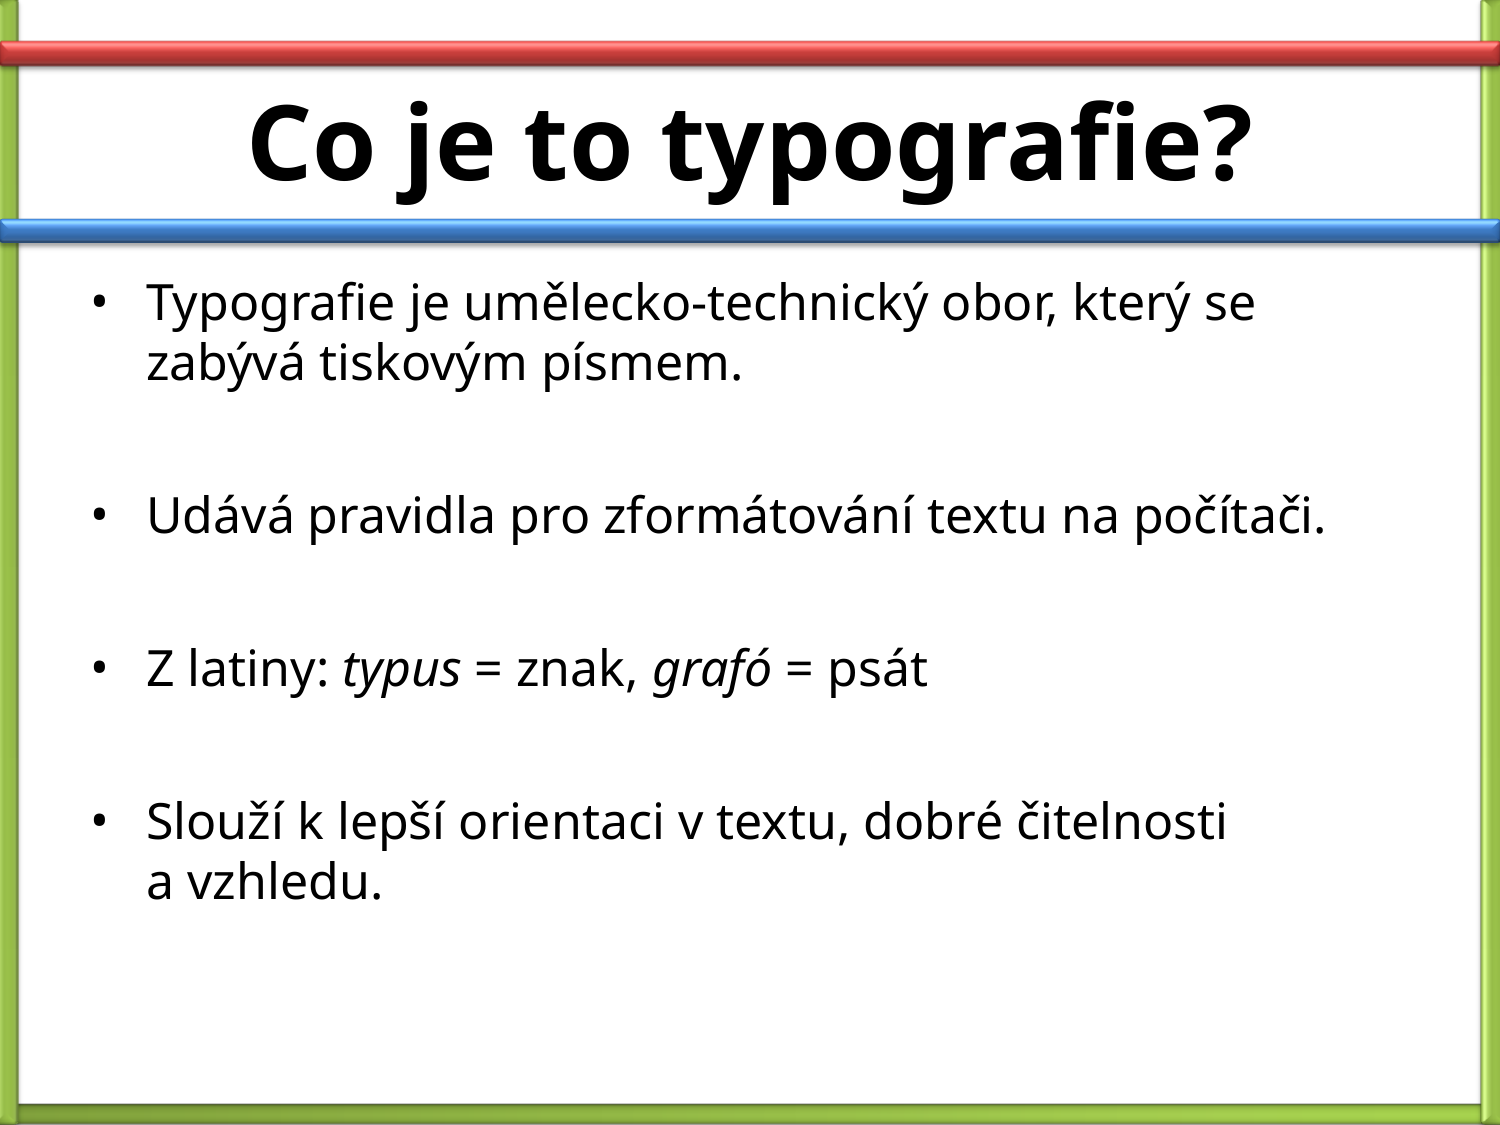

# Co je to typografie?
Typografie je umělecko-technický obor, který se zabývá tiskovým písmem.
Udává pravidla pro zformátování textu na počítači.
Z latiny: typus = znak, grafó = psát
Slouží k lepší orientaci v textu, dobré čitelnosti
a vzhledu.